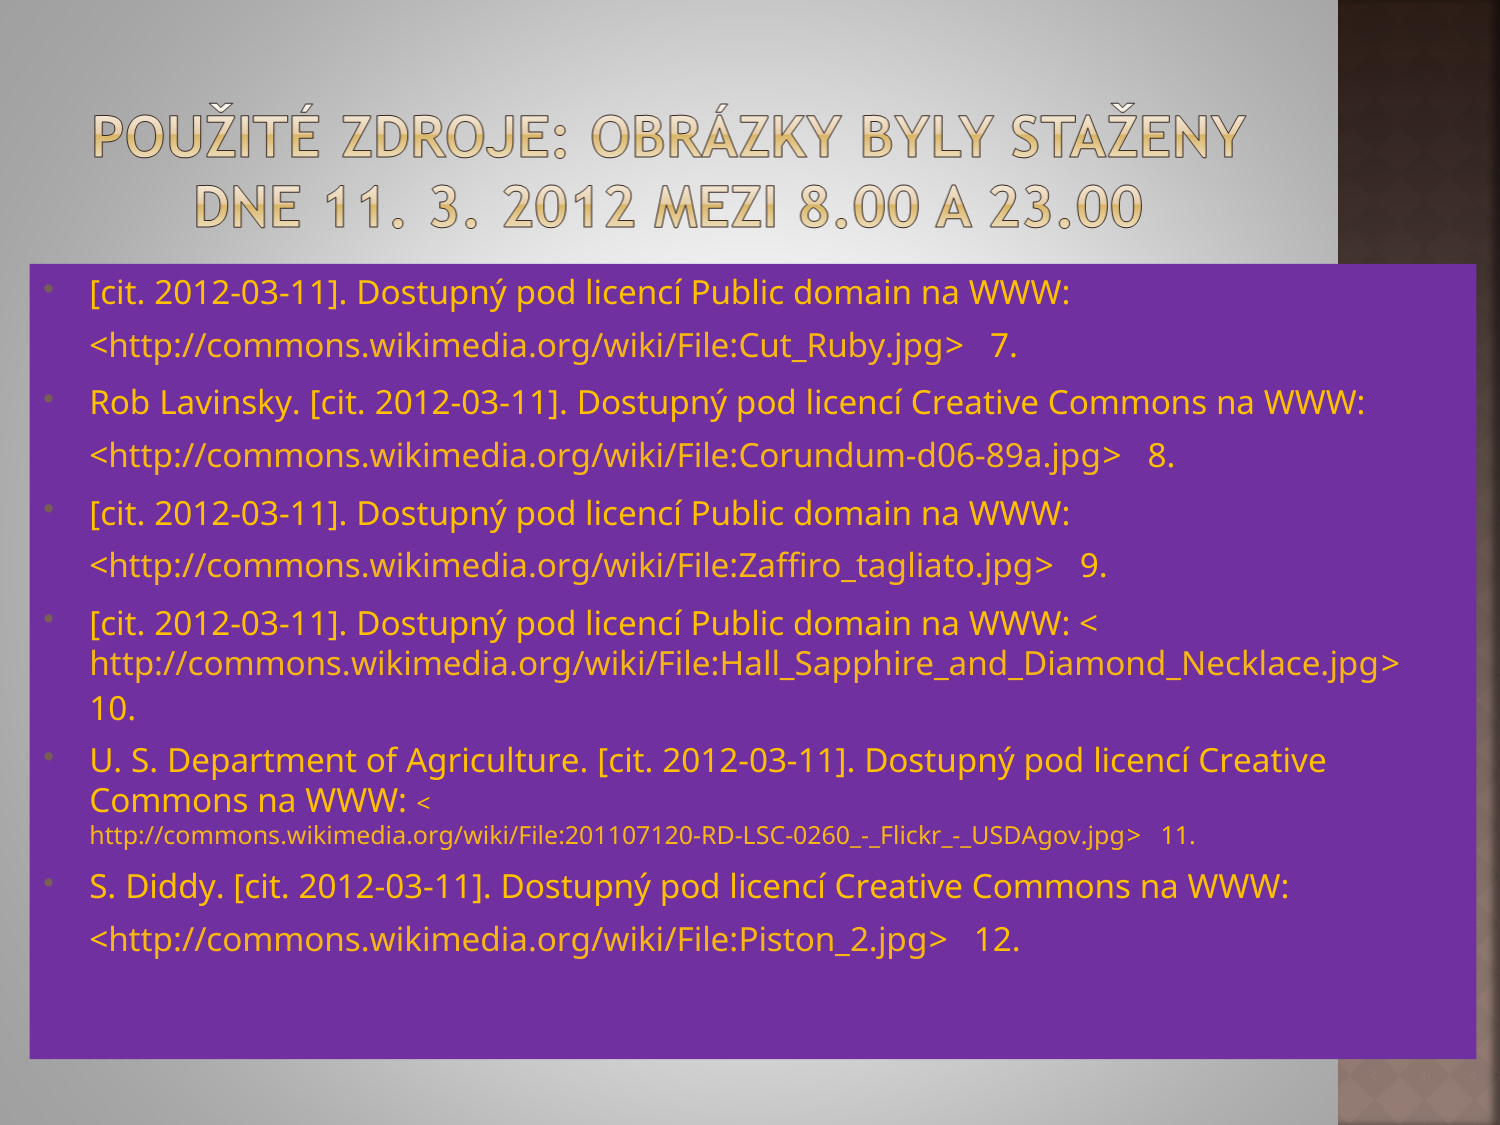

# [cit. 2012-03-11]. Dostupný pod licencí Public domain na WWW:
<http://commons.wikimedia.org/wiki/File:Cut_Ruby.jpg> 7.
Rob Lavinsky. [cit. 2012-03-11]. Dostupný pod licencí Creative Commons na WWW:
<http://commons.wikimedia.org/wiki/File:Corundum-d06-89a.jpg> 8.
[cit. 2012-03-11]. Dostupný pod licencí Public domain na WWW:
<http://commons.wikimedia.org/wiki/File:Zaffiro_tagliato.jpg> 9.
[cit. 2012-03-11]. Dostupný pod licencí Public domain na WWW: <http://commons.wikimedia.org/wiki/File:Hall_Sapphire_and_Diamond_Necklace.jpg> 10.
U. S. Department of Agriculture. [cit. 2012-03-11]. Dostupný pod licencí Creative Commons na WWW: <http://commons.wikimedia.org/wiki/File:201107120-RD-LSC-0260_-_Flickr_-_USDAgov.jpg> 11.
S. Diddy. [cit. 2012-03-11]. Dostupný pod licencí Creative Commons na WWW:
<http://commons.wikimedia.org/wiki/File:Piston_2.jpg> 12.